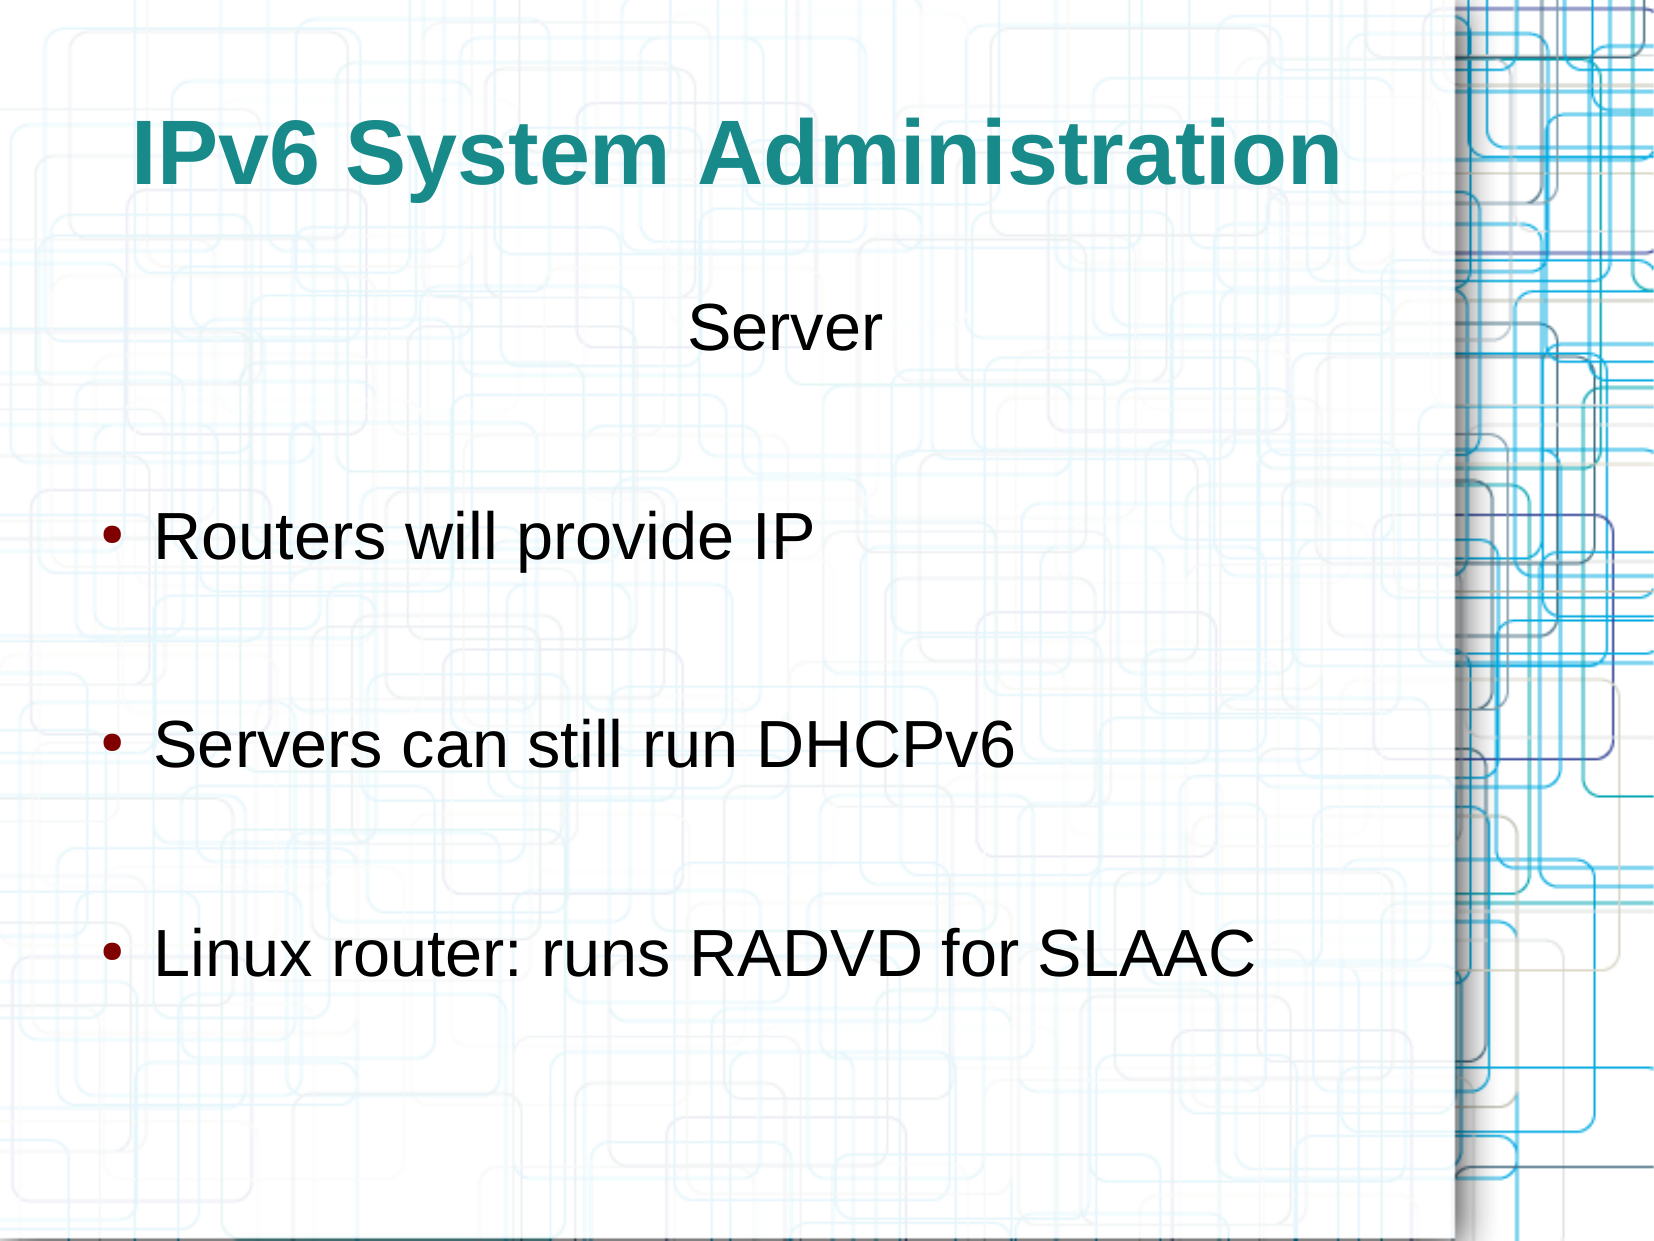

# IPv6 System Administration
Server
Routers will provide IP
Servers can still run DHCPv6
Linux router: runs RADVD for SLAAC